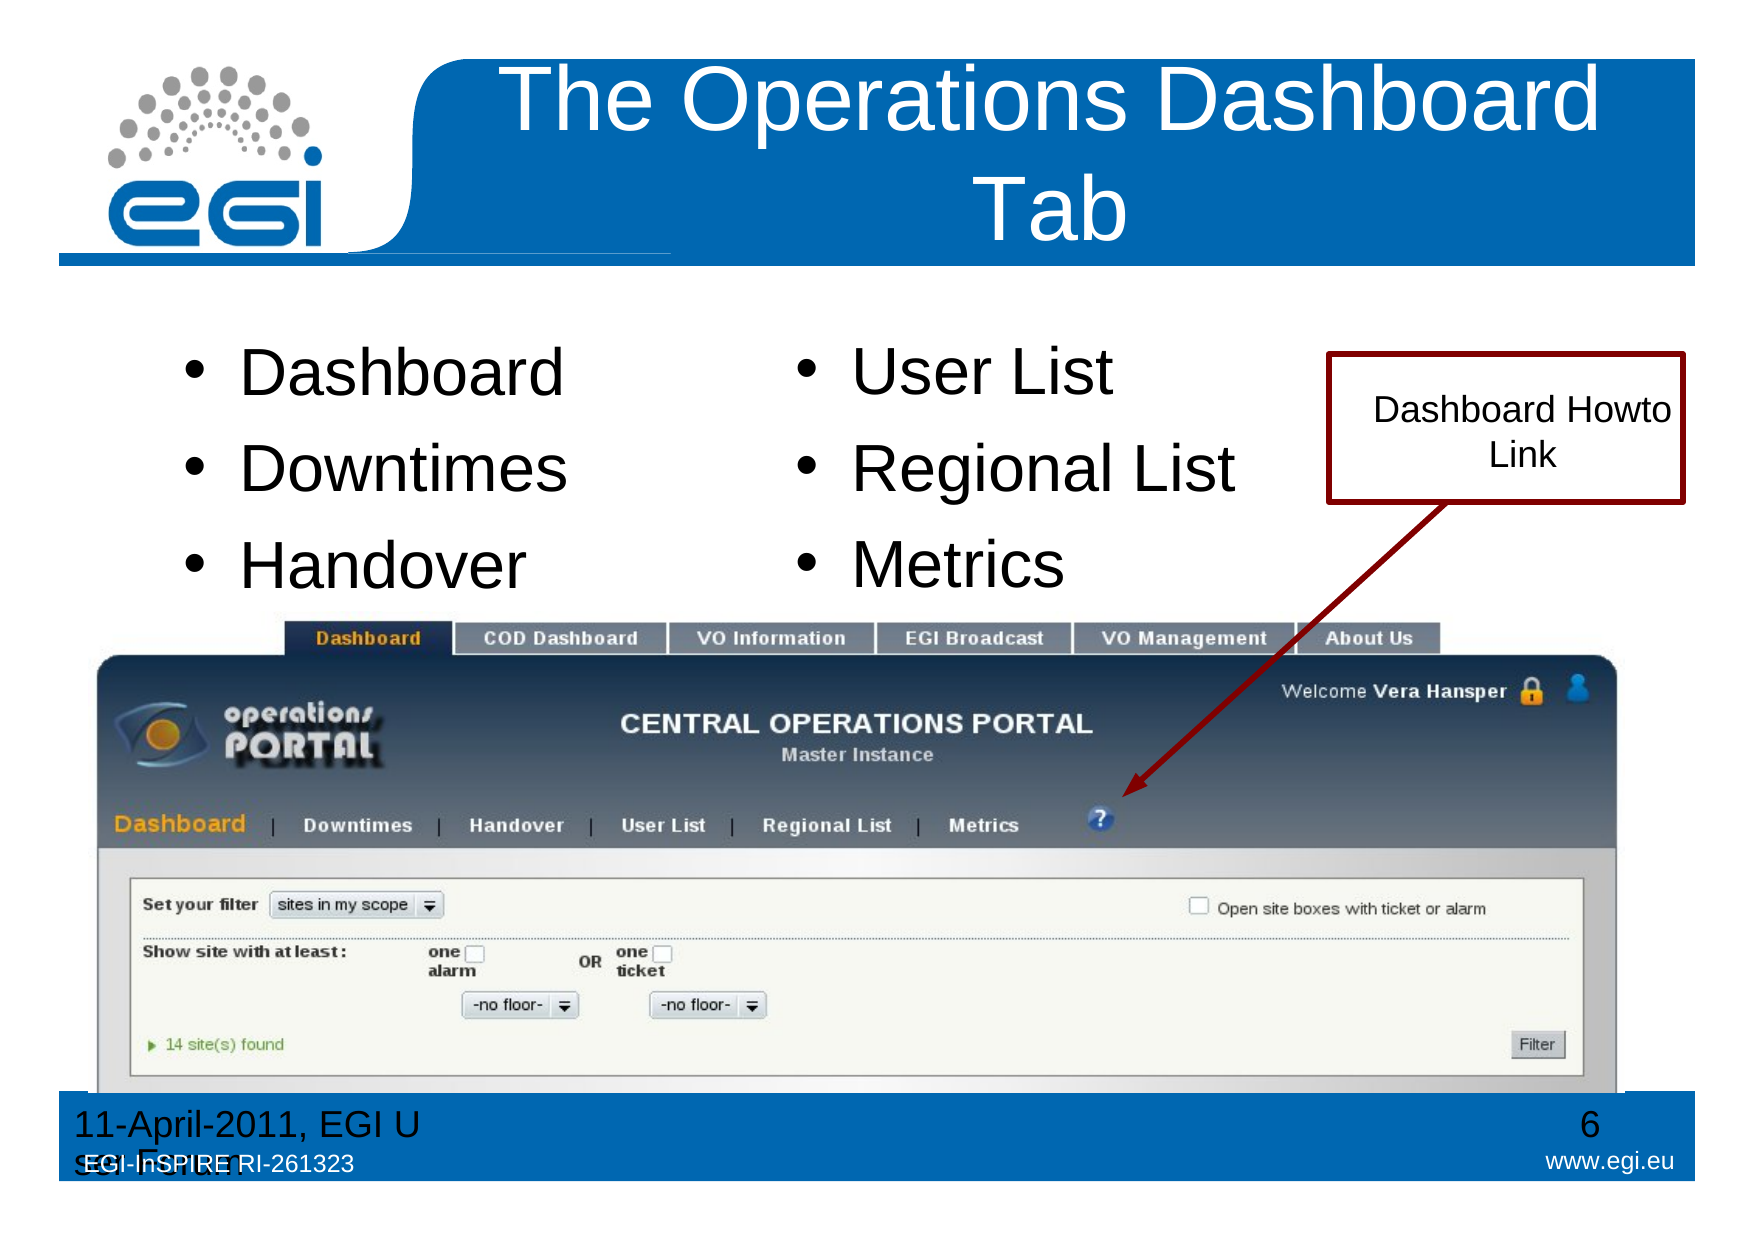

# The Operations Dashboard Tab
User List
Regional List
Metrics
Dashboard
Downtimes
Handover
Dashboard Howto
Link
11-April-2011, EGI User Forum
6
Training Guide